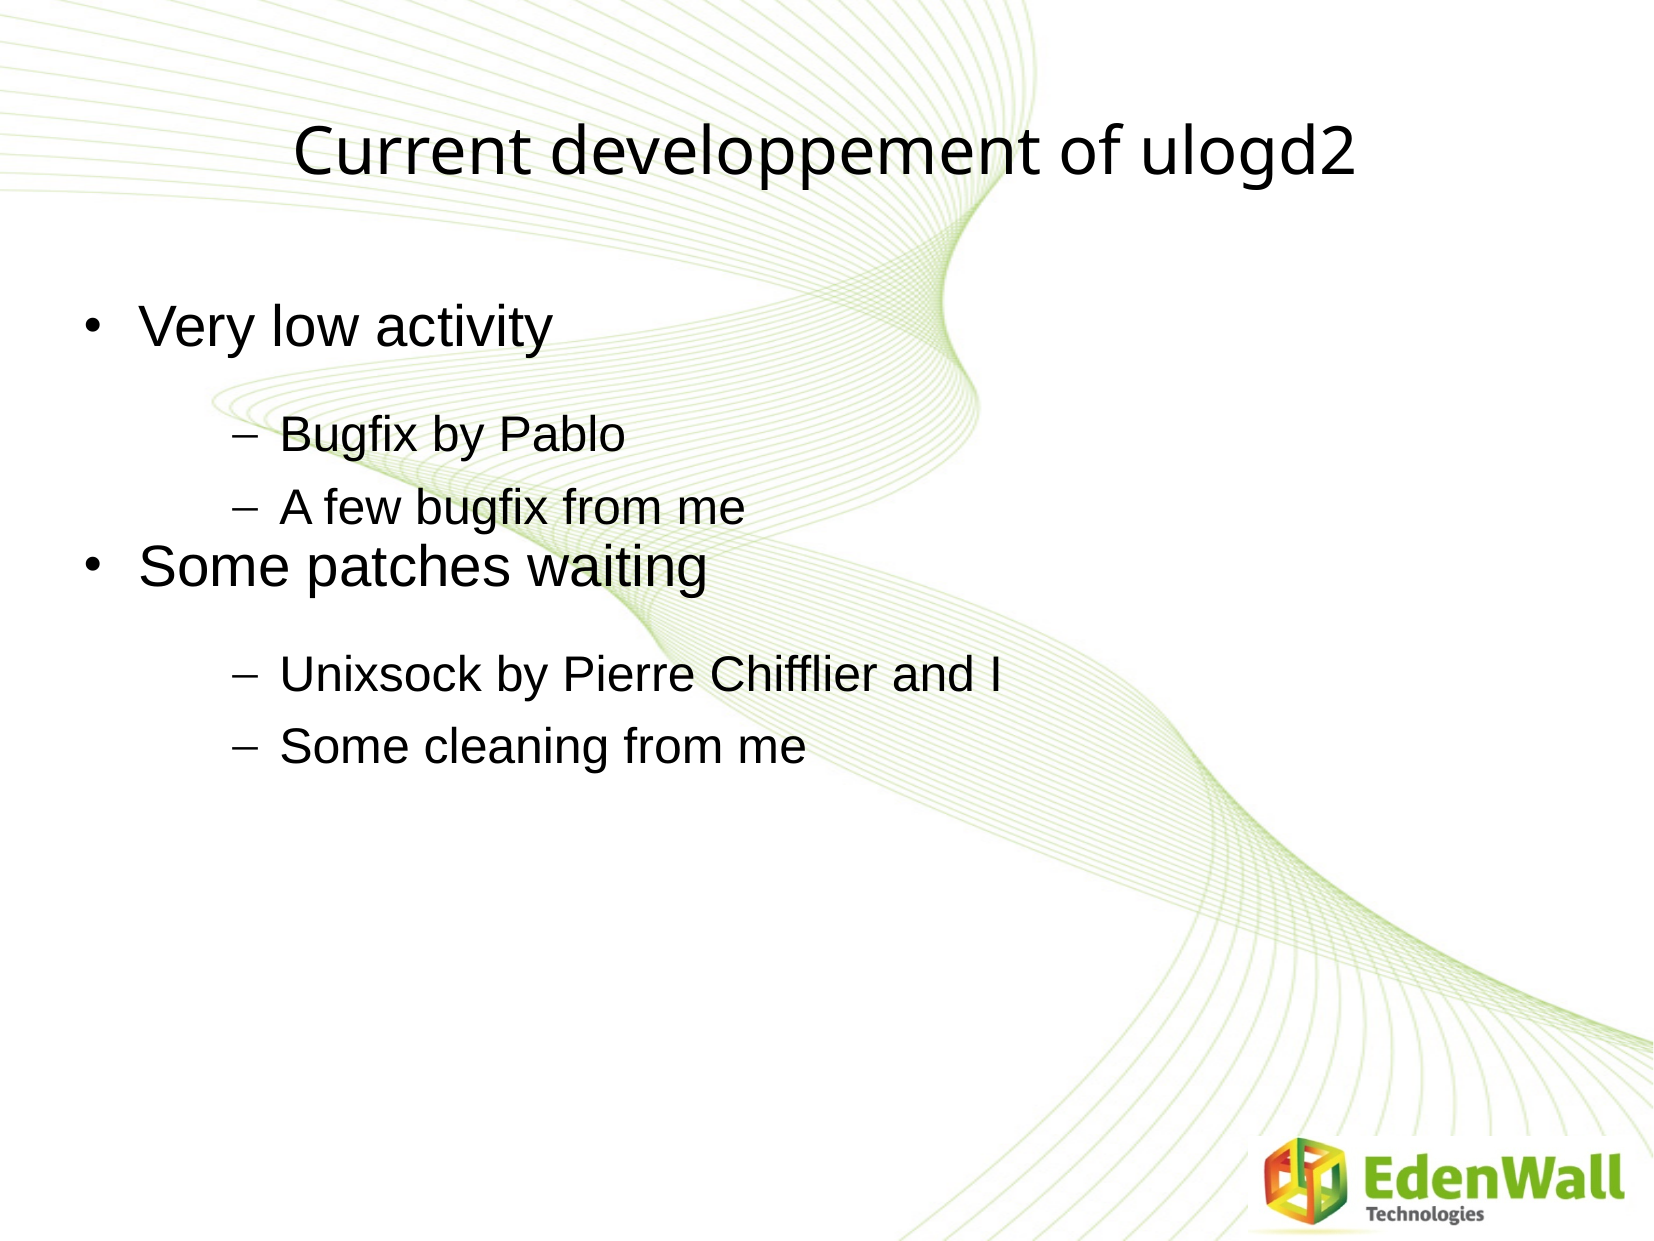

# Current developpement of ulogd2
Very low activity
Bugfix by Pablo
A few bugfix from me
Some patches waiting
Unixsock by Pierre Chifflier and I
Some cleaning from me